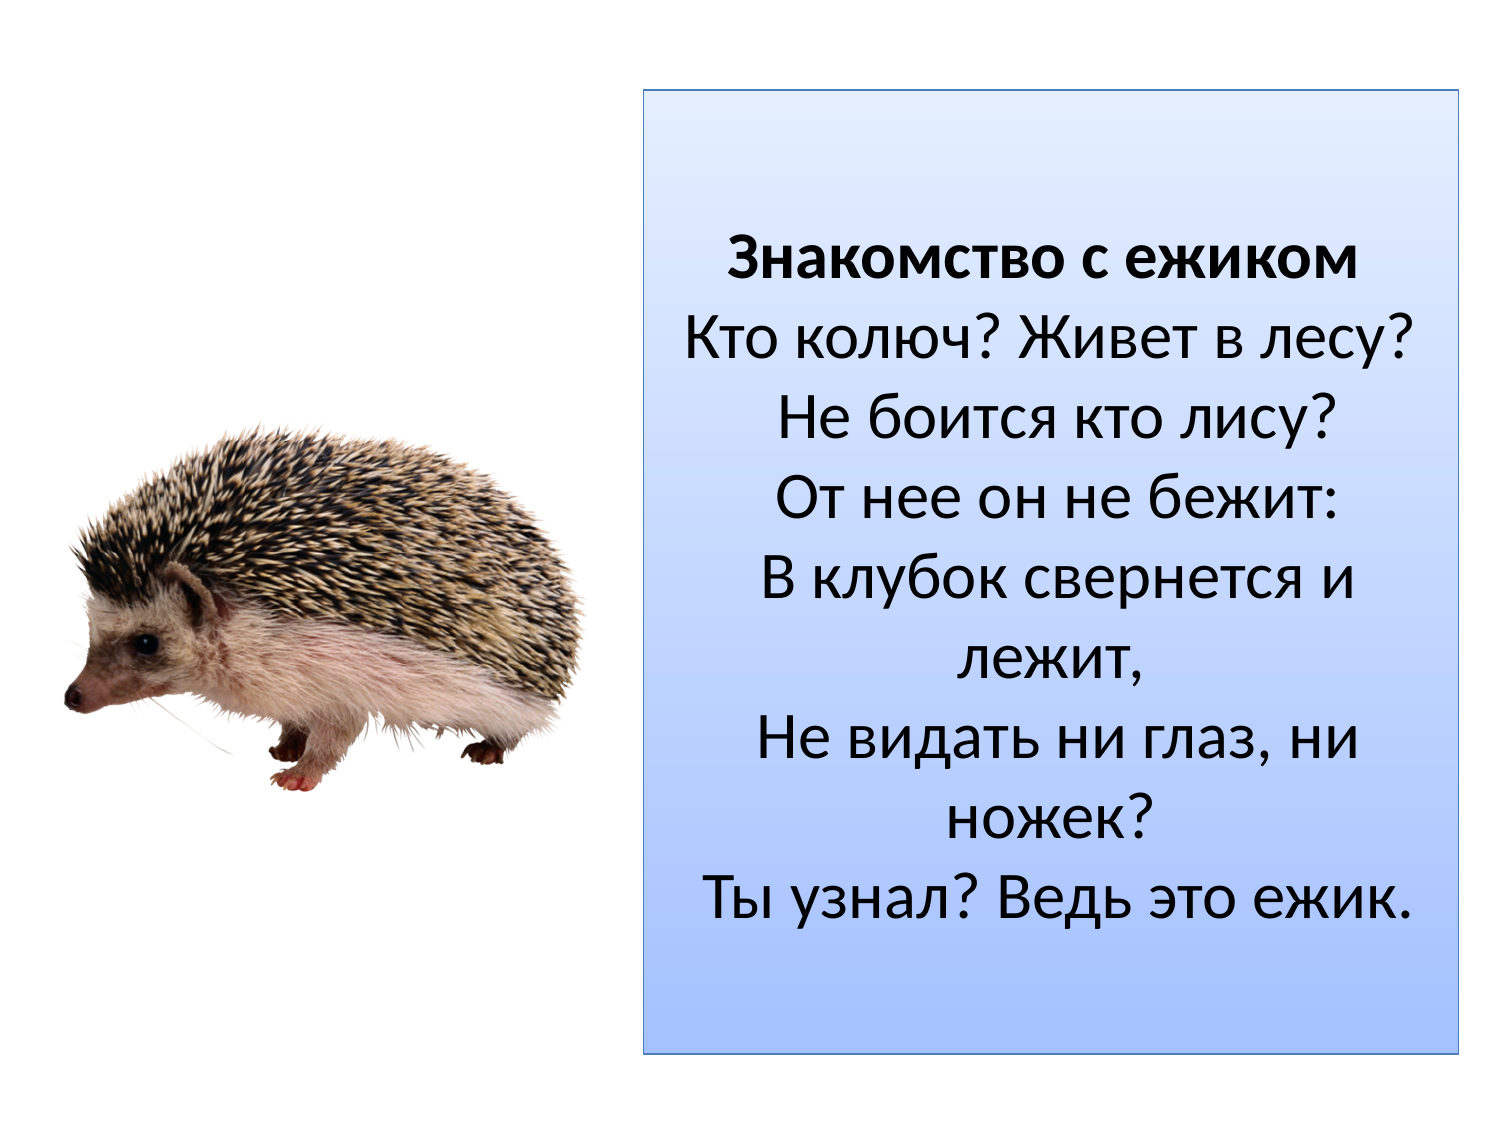

Знакомство с ежиком
Кто колюч? Живет в лесу?
 Не боится кто лису?
 От нее он не бежит:
 В клубок свернется и лежит,
 Не видать ни глаз, ни ножек?
 Ты узнал? Ведь это ежик.